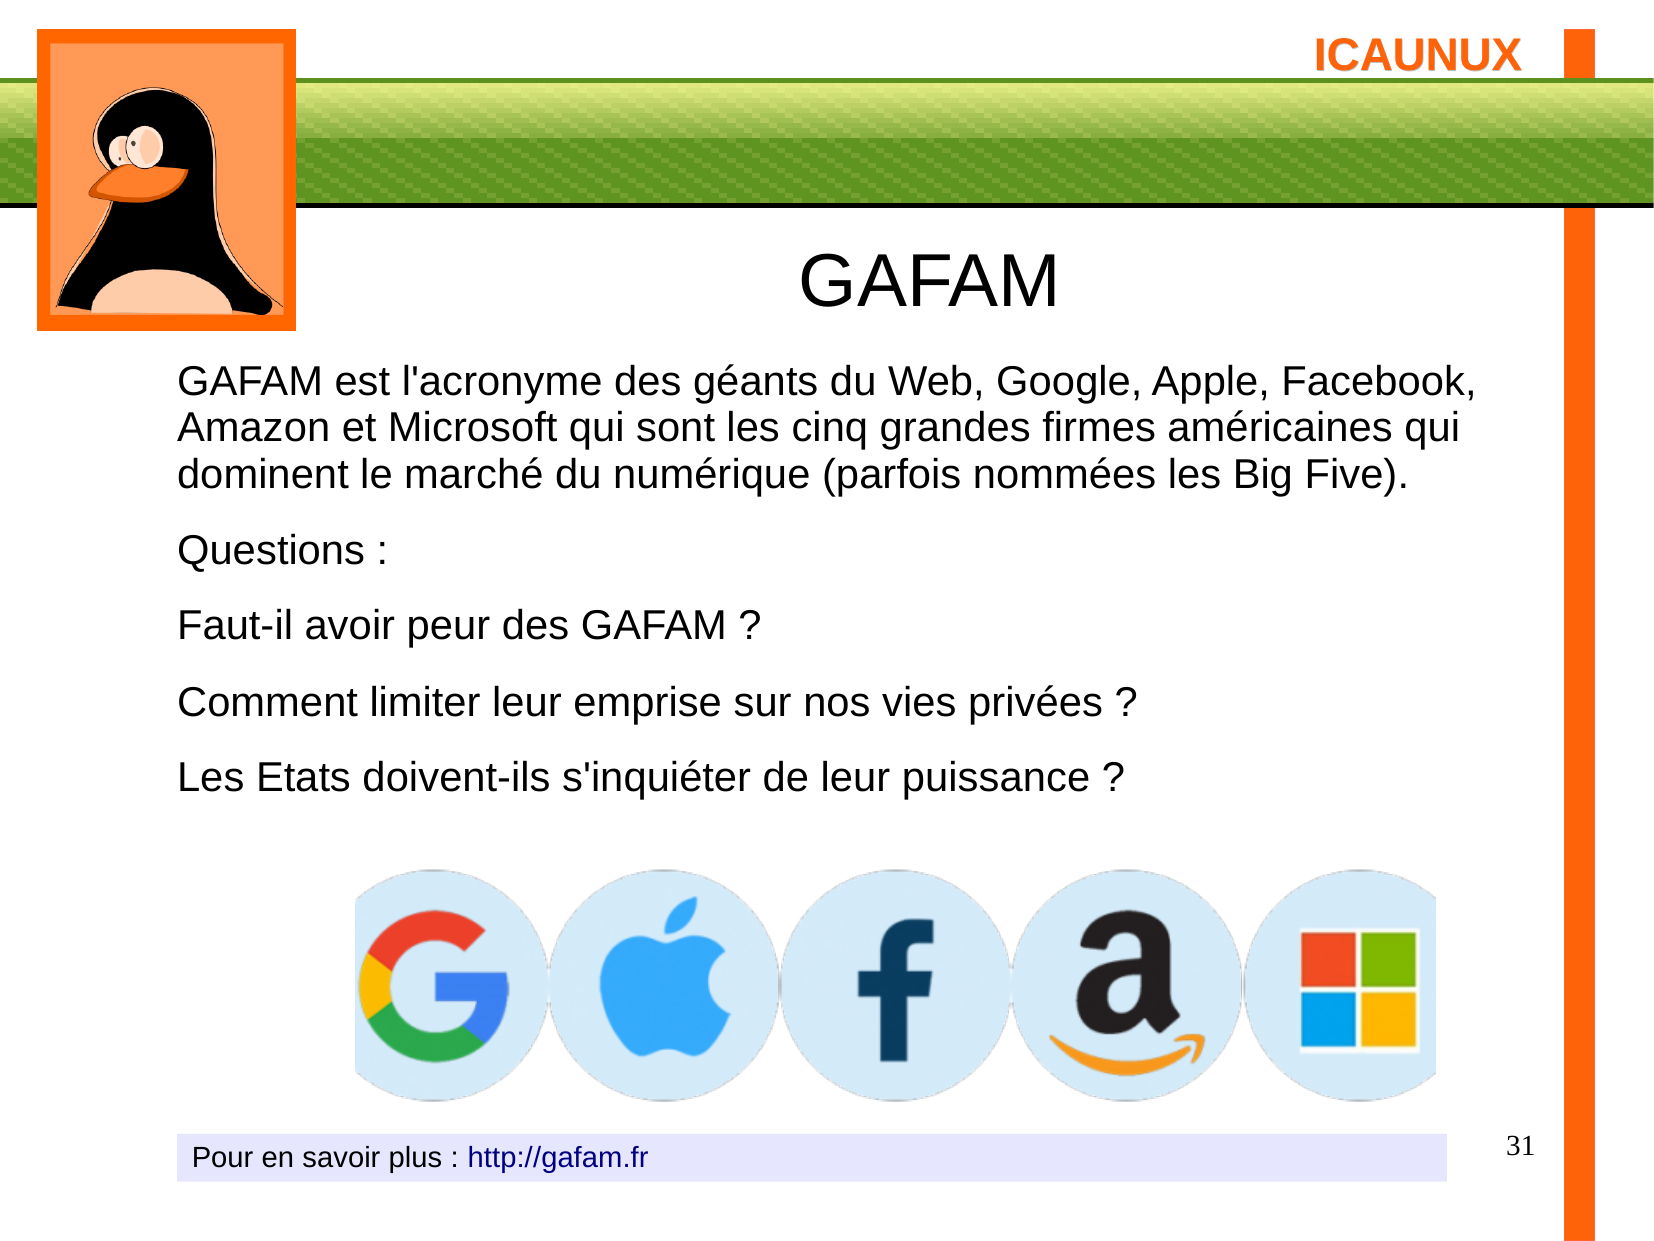

# GAFAM
GAFAM est l'acronyme des géants du Web, Google, Apple, Facebook, Amazon et Microsoft qui sont les cinq grandes firmes américaines qui dominent le marché du numérique (parfois nommées les Big Five).
Questions :
Faut-il avoir peur des GAFAM ?
Comment limiter leur emprise sur nos vies privées ?
Les Etats doivent-ils s'inquiéter de leur puissance ?
31
Pour en savoir plus : http://gafam.fr